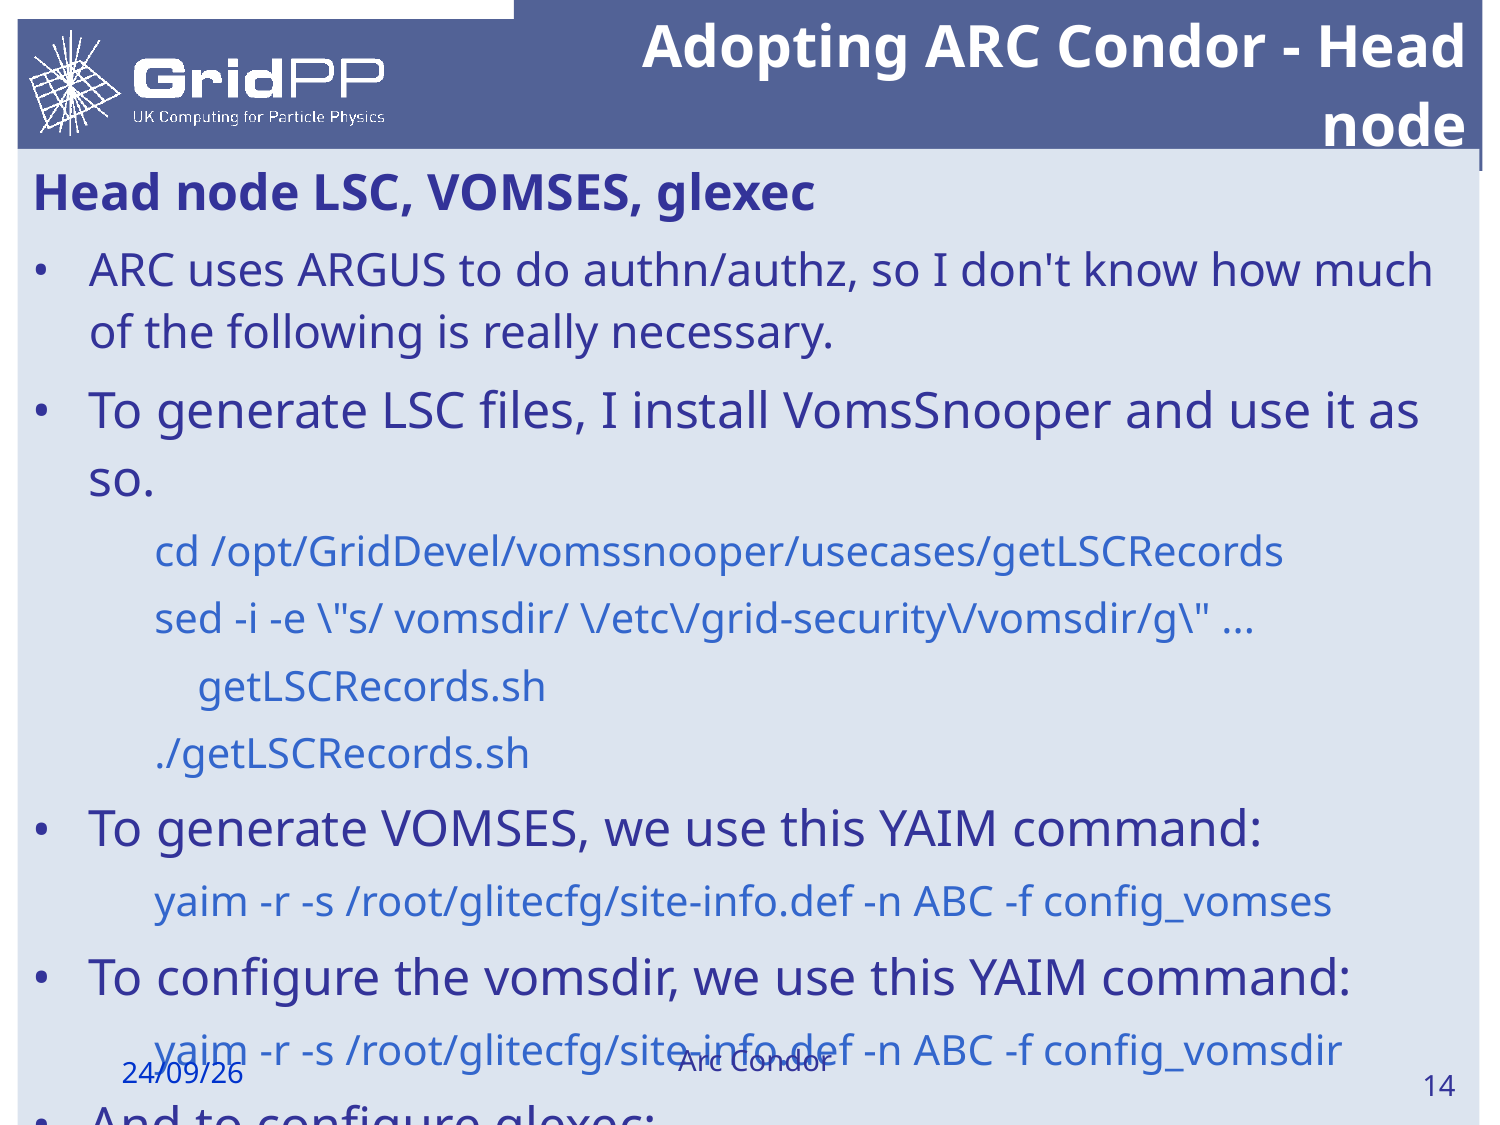

# Adopting ARC Condor - Head node
Head node LSC, VOMSES, glexec
ARC uses ARGUS to do authn/authz, so I don't know how much of the following is really necessary.
To generate LSC files, I install VomsSnooper and use it as so.
cd /opt/GridDevel/vomssnooper/usecases/getLSCRecords
sed -i -e \"s/ vomsdir/ \/etc\/grid-security\/vomsdir/g\" ...
 getLSCRecords.sh
./getLSCRecords.sh
To generate VOMSES, we use this YAIM command:
yaim -r -s /root/glitecfg/site-info.def -n ABC -f config_vomses
To configure the vomsdir, we use this YAIM command:
yaim -r -s /root/glitecfg/site-info.def -n ABC -f config_vomsdir
And to configure glexec:
yaim -c -s /root/glitecfg/site-info.def -n GLEXEC_wn
Arc Condor